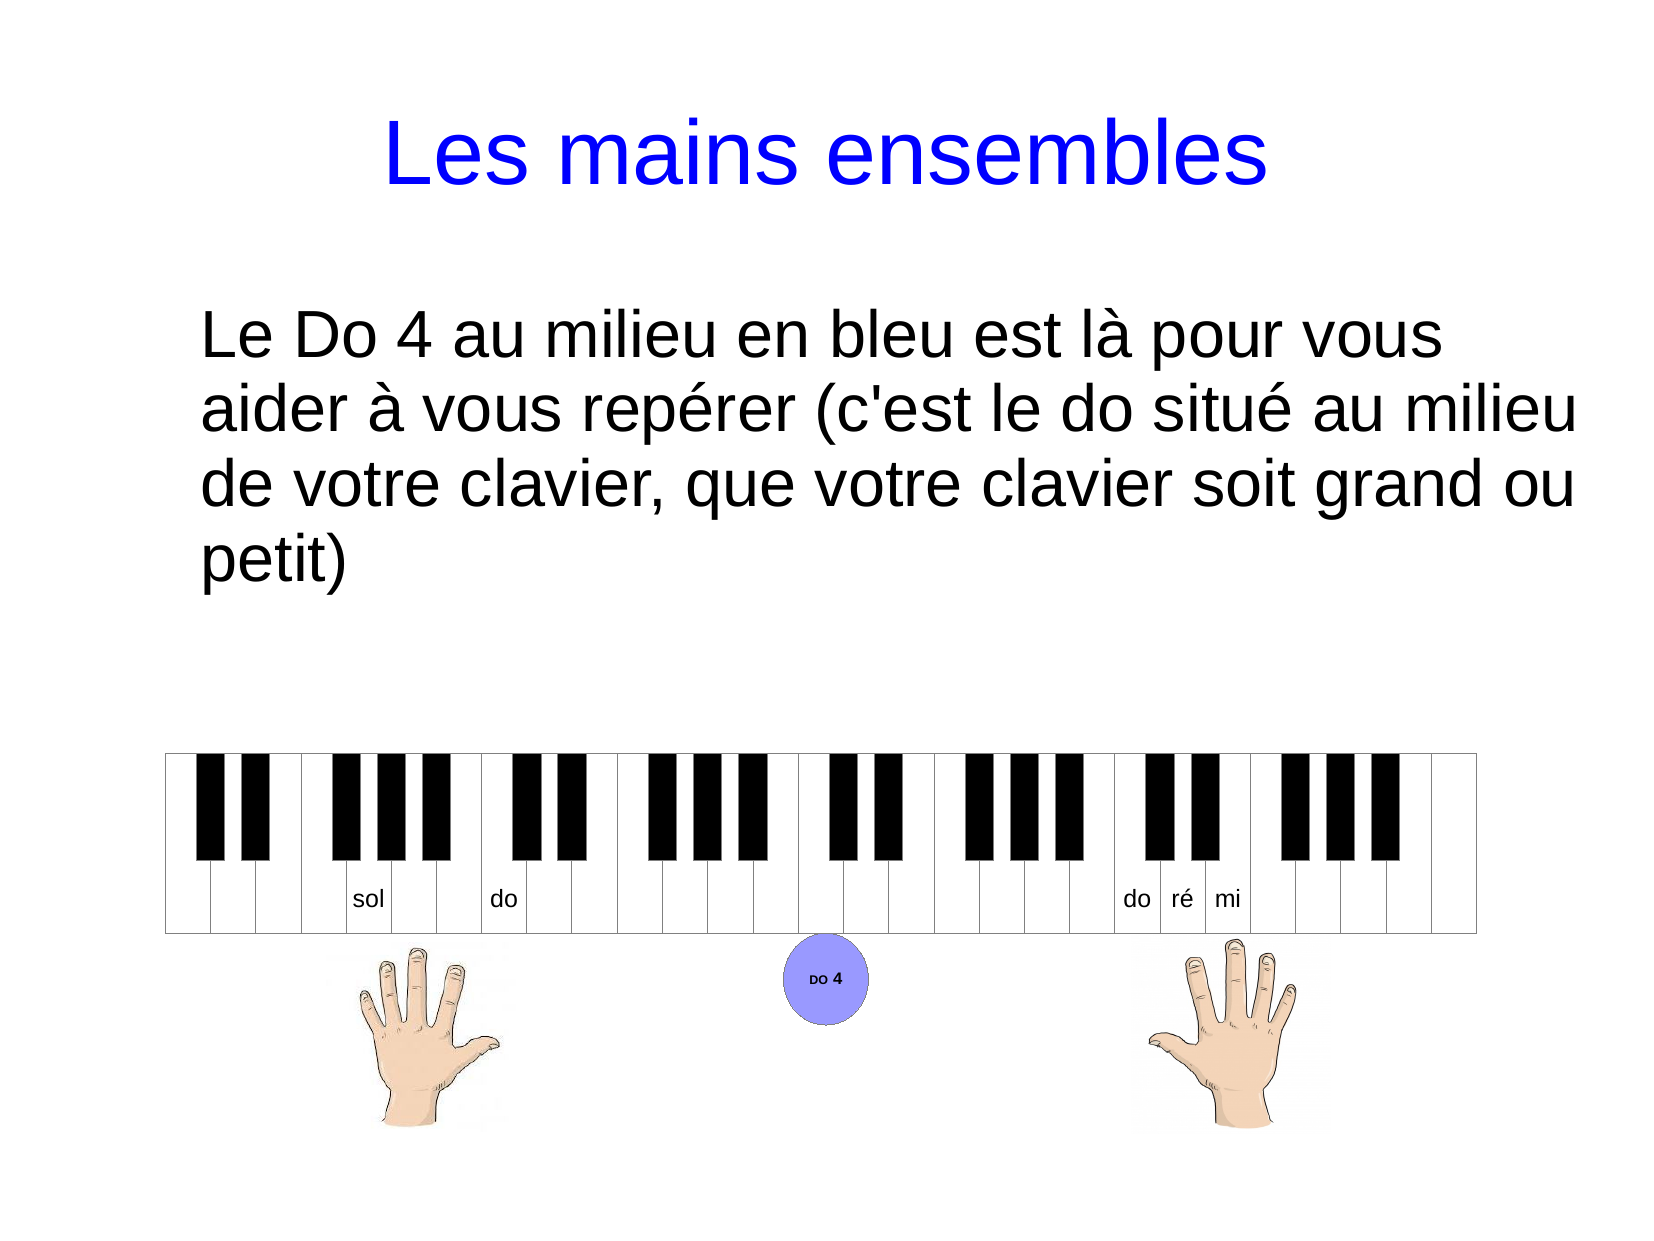

# Les mains ensembles
Le Do 4 au milieu en bleu est là pour vous aider à vous repérer (c'est le do situé au milieu de votre clavier, que votre clavier soit grand ou petit)
sol
do
do
ré
mi
DO 4